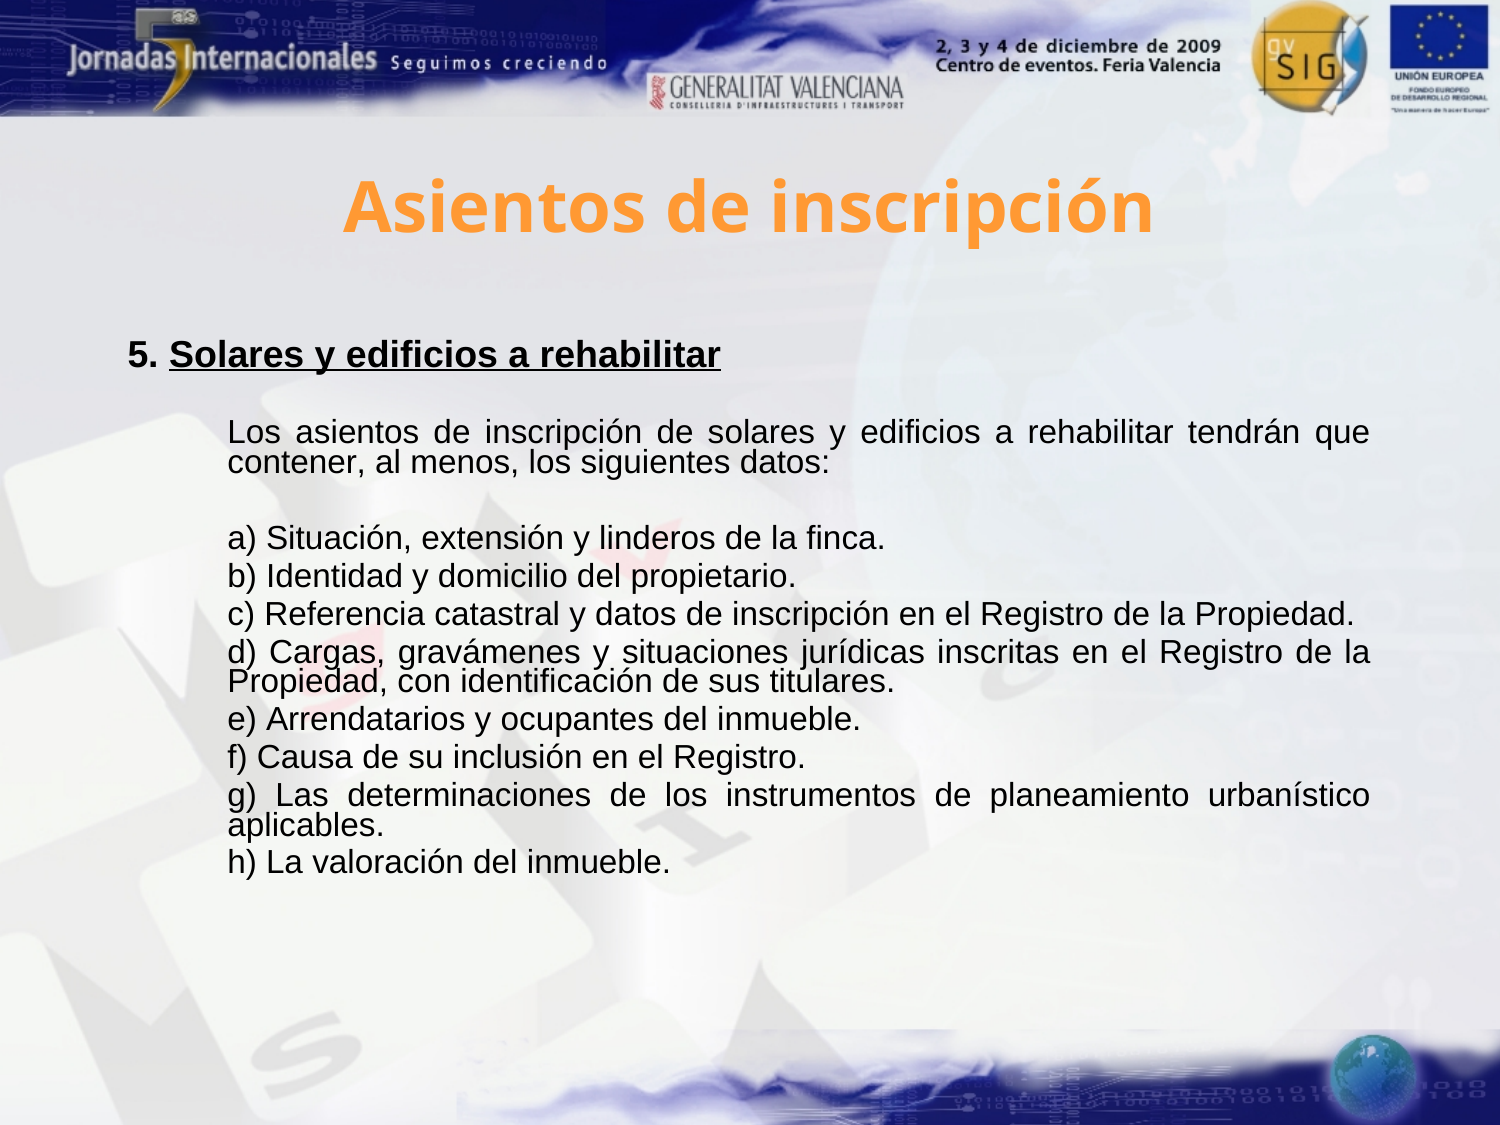

Asientos de inscripción
# 5. Solares y edificios a rehabilitar
	Los asientos de inscripción de solares y edificios a rehabilitar tendrán que contener, al menos, los siguientes datos:
	a) Situación, extensión y linderos de la finca.
	b) Identidad y domicilio del propietario.
	c) Referencia catastral y datos de inscripción en el Registro de la Propiedad.
	d) Cargas, gravámenes y situaciones jurídicas inscritas en el Registro de la Propiedad, con identificación de sus titulares.
	e) Arrendatarios y ocupantes del inmueble.
	f) Causa de su inclusión en el Registro.
	g) Las determinaciones de los instrumentos de planeamiento urbanístico aplicables.
	h) La valoración del inmueble.